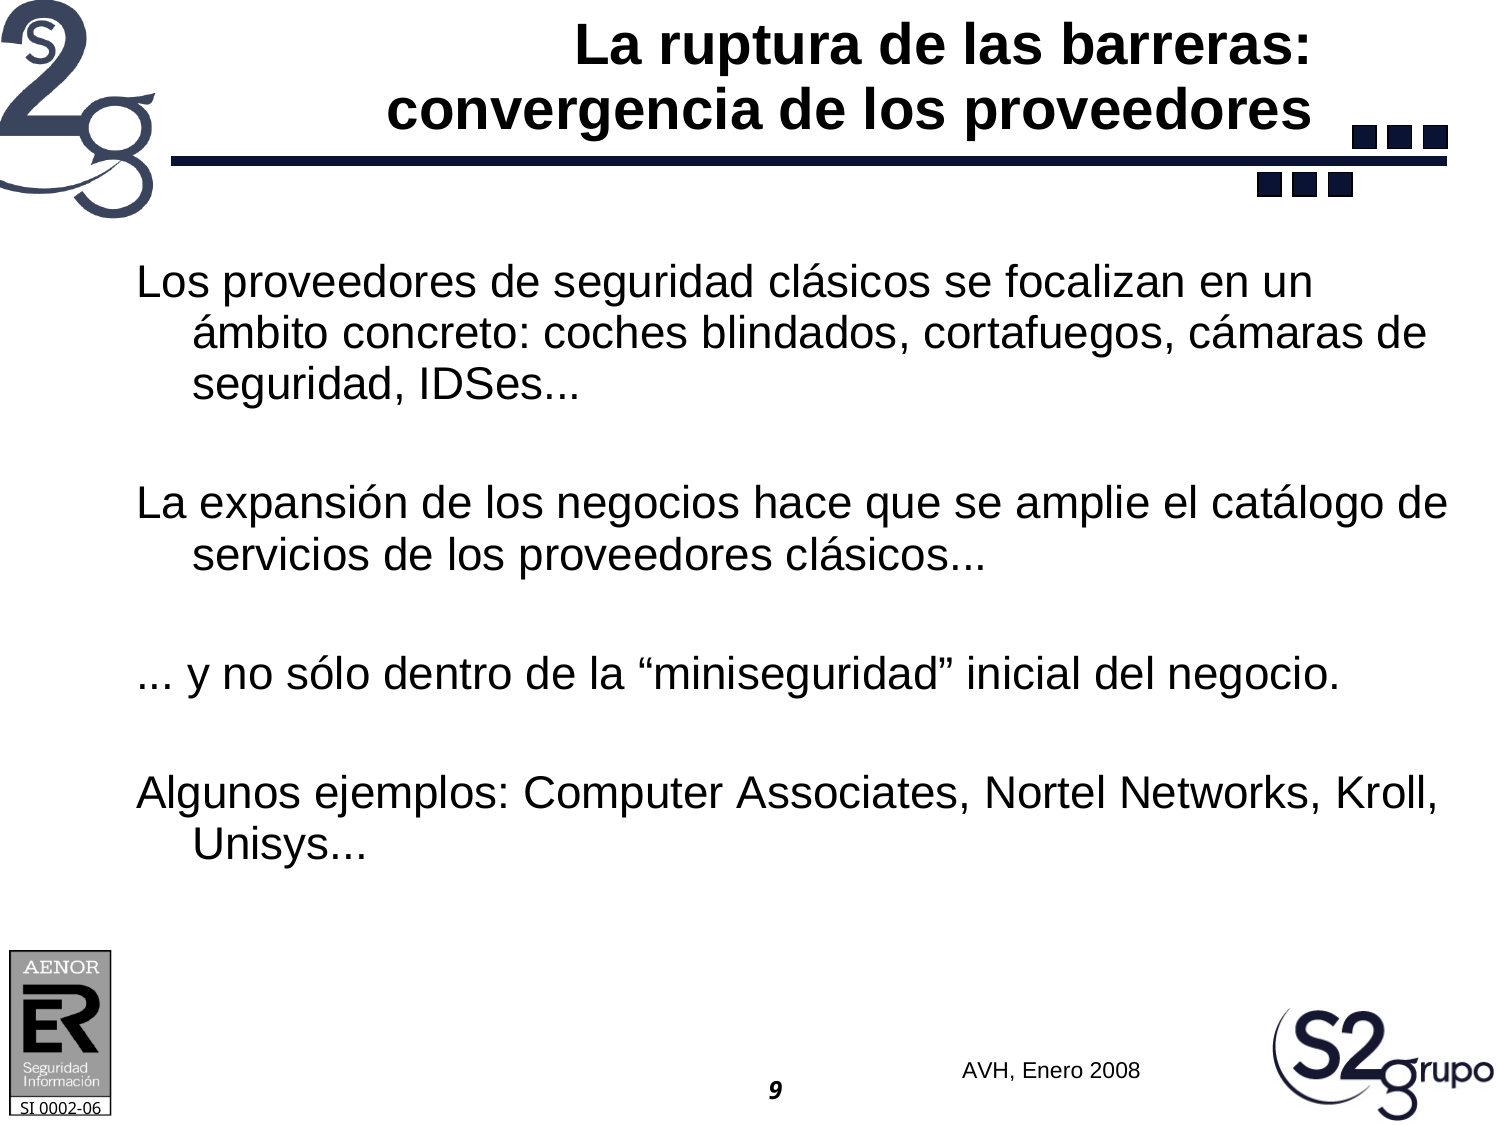

# La ruptura de las barreras: convergencia de los proveedores
Los proveedores de seguridad clásicos se focalizan en un ámbito concreto: coches blindados, cortafuegos, cámaras de seguridad, IDSes...
La expansión de los negocios hace que se amplie el catálogo de servicios de los proveedores clásicos...
... y no sólo dentro de la “miniseguridad” inicial del negocio.
Algunos ejemplos: Computer Associates, Nortel Networks, Kroll, Unisys...
AVH, Enero 2008